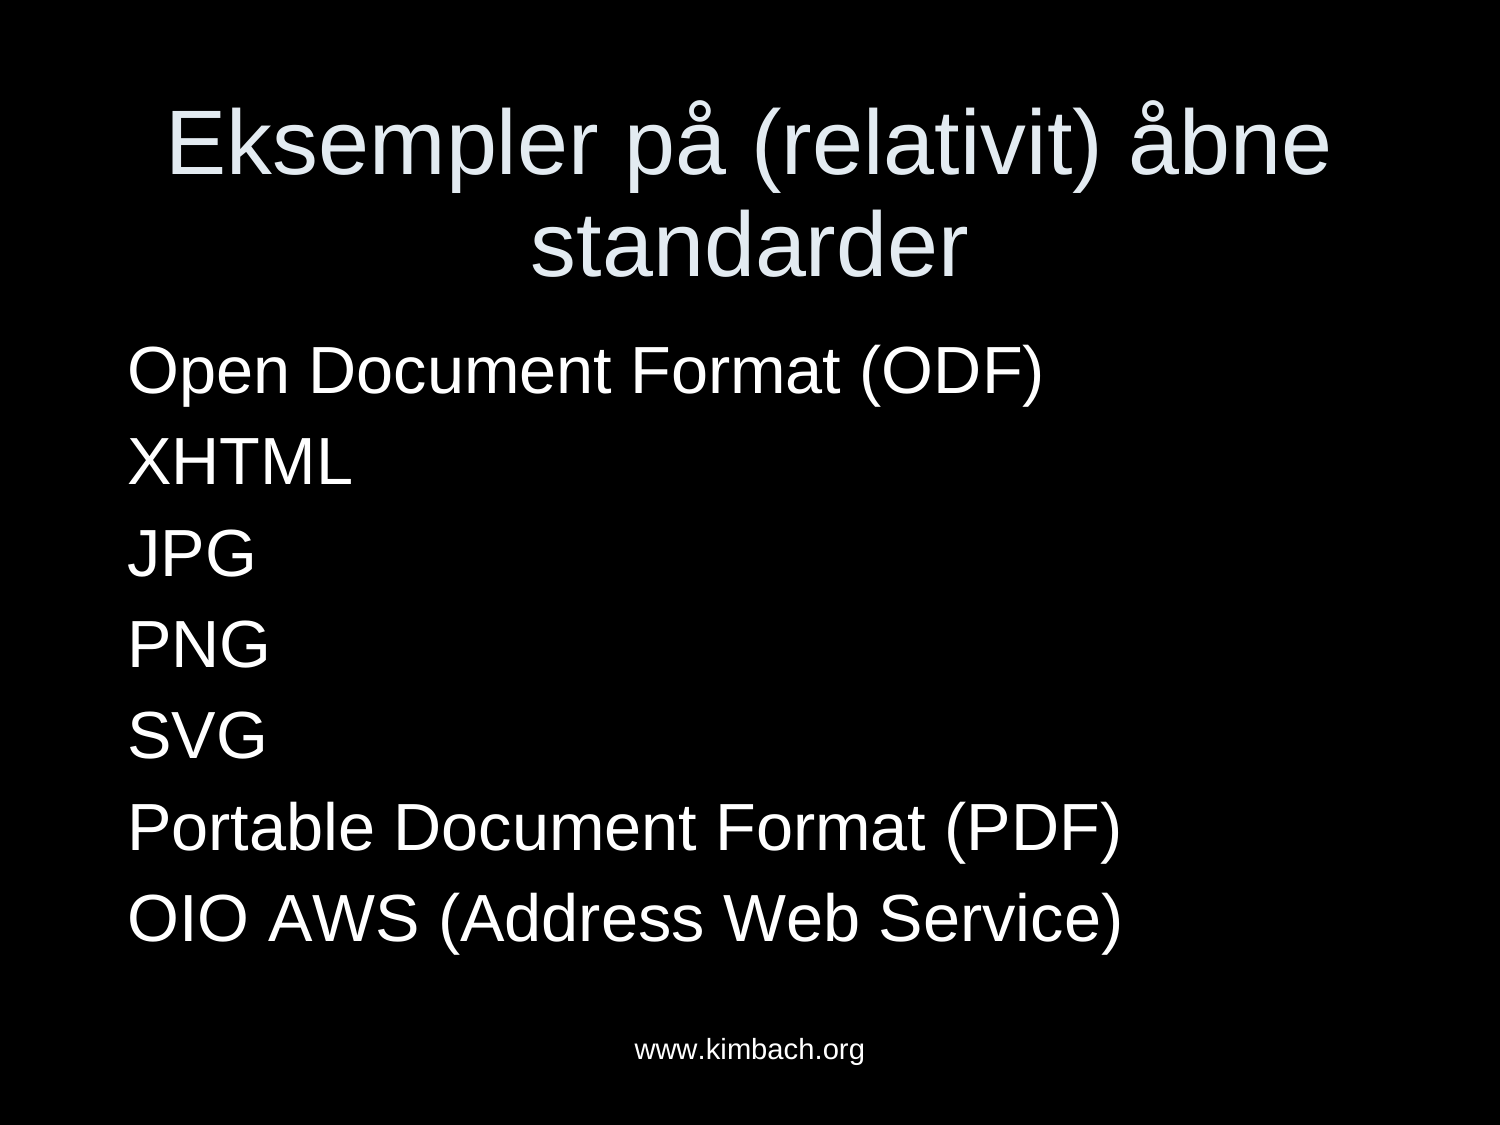

# Eksempler på (relativit) åbne standarder
Open Document Format (ODF)
XHTML
JPG
PNG
SVG
Portable Document Format (PDF)
OIO AWS (Address Web Service)
www.kimbach.org